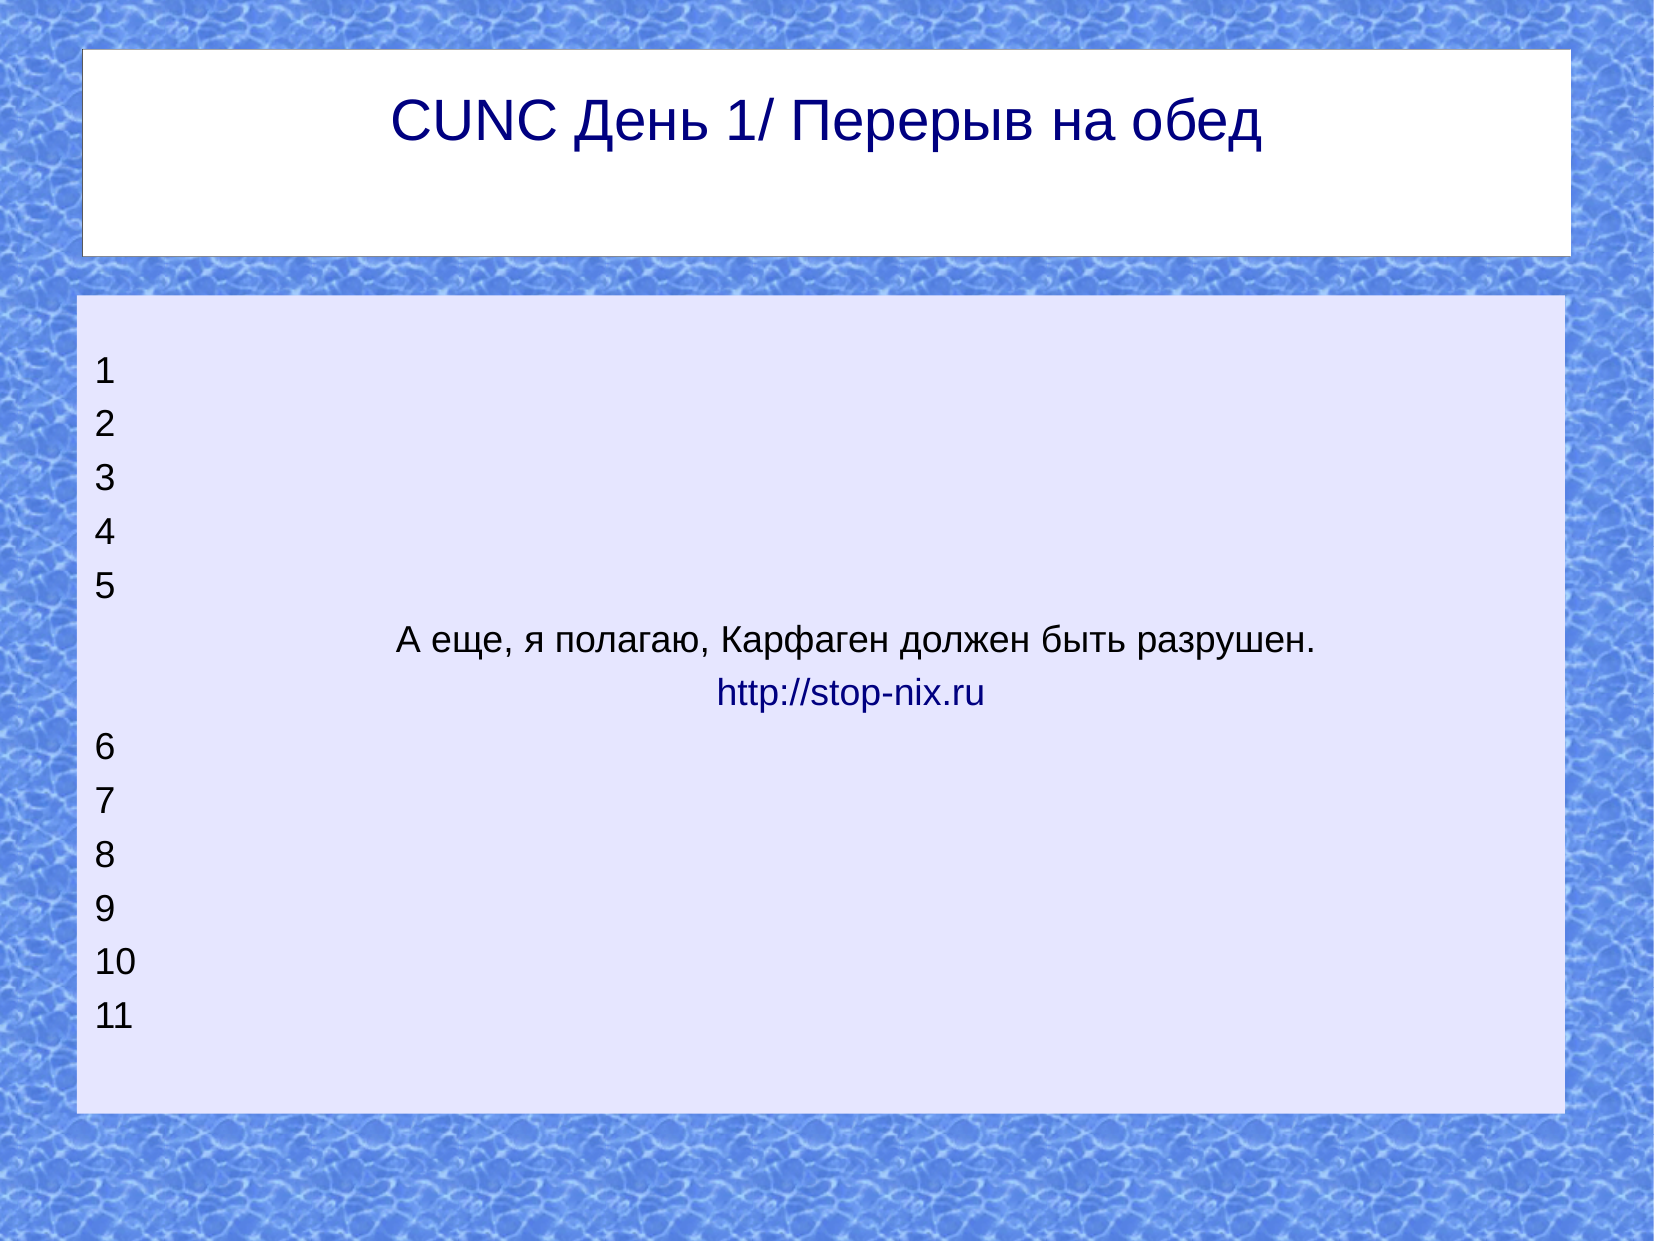

# CUNC День 1/ Перерыв на обед
А еще, я полагаю, Карфаген должен быть разрушен.
http://stop-nix.ru